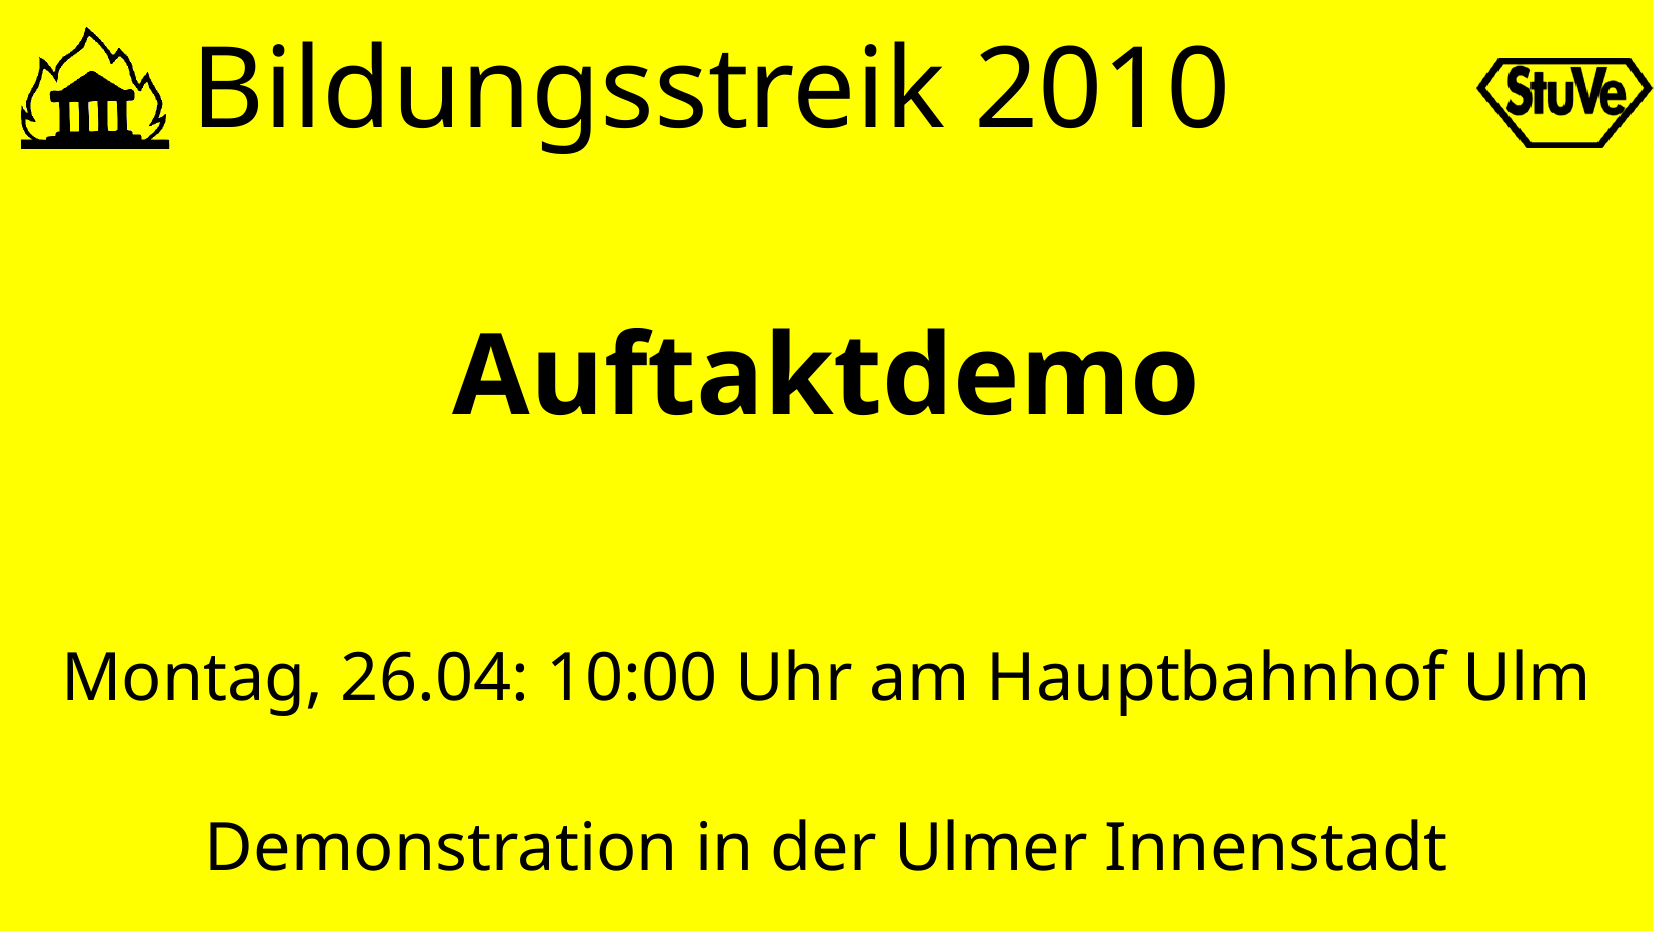

| Auftaktdemo Montag, 26.04: 10:00 Uhr am Hauptbahnhof Ulm Demonstration in der Ulmer Innenstadt |
| --- |
| |
Bildungsstreik 2010